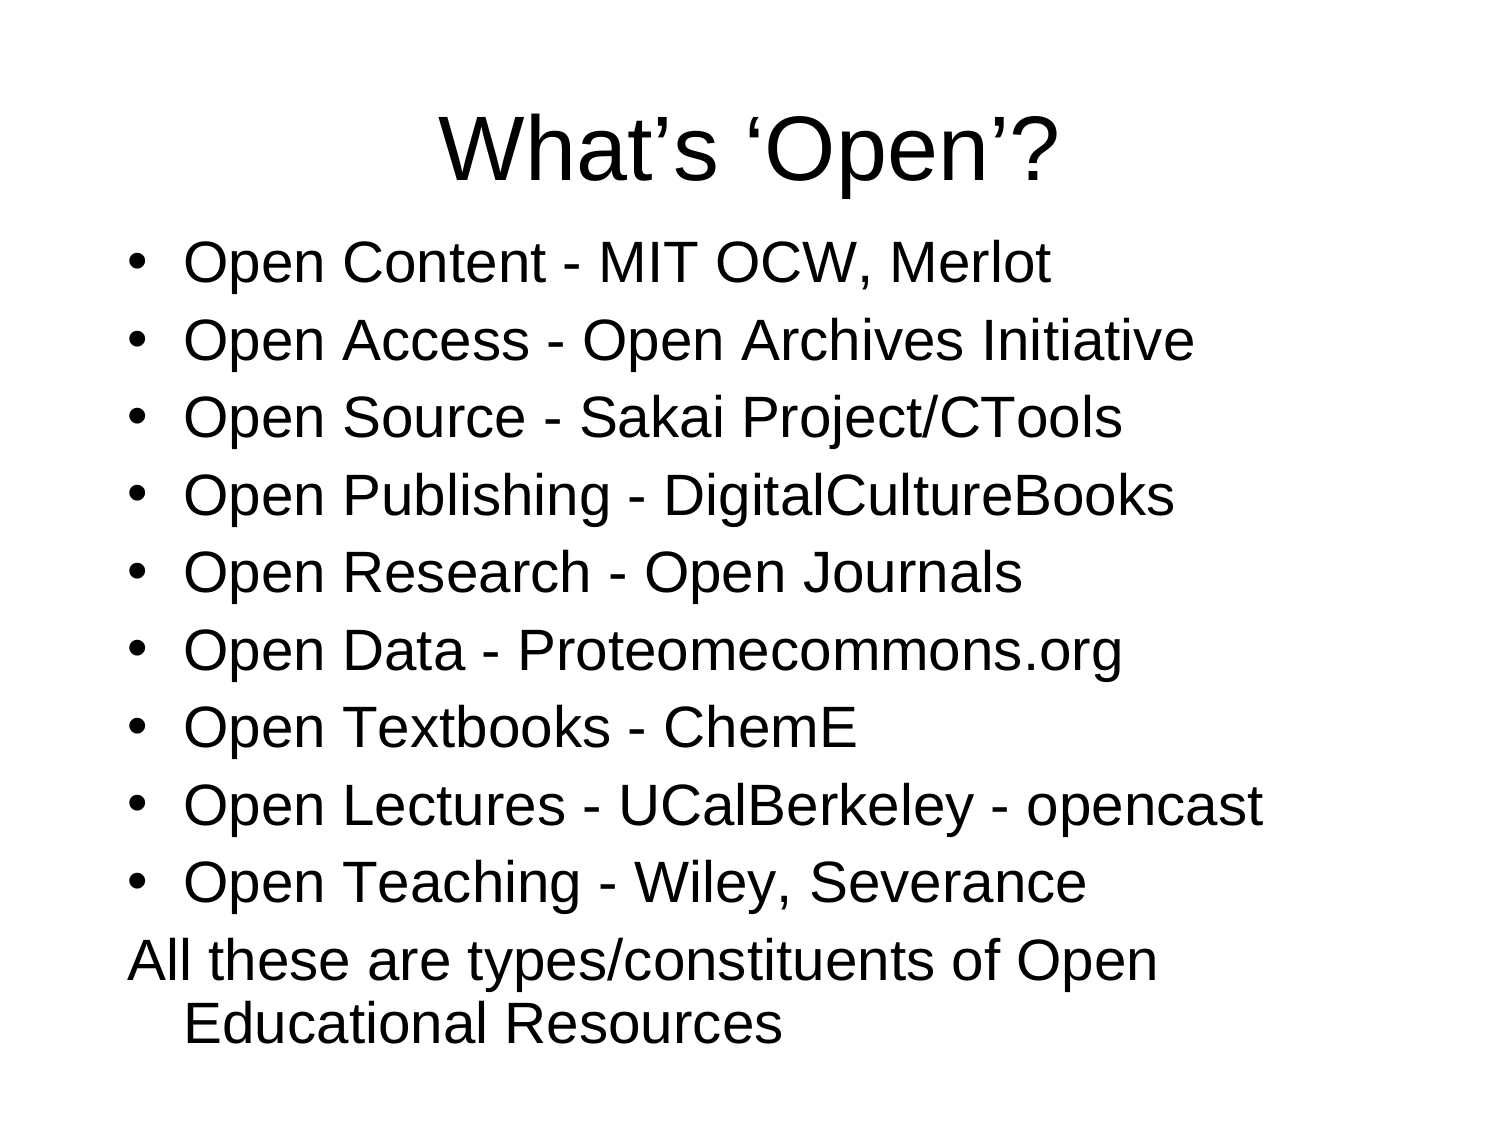

# What’s ‘Open’?
Open Content - MIT OCW, Merlot
Open Access - Open Archives Initiative
Open Source - Sakai Project/CTools
Open Publishing - DigitalCultureBooks
Open Research - Open Journals
Open Data - Proteomecommons.org
Open Textbooks - ChemE
Open Lectures - UCalBerkeley - opencast
Open Teaching - Wiley, Severance
All these are types/constituents of Open Educational Resources